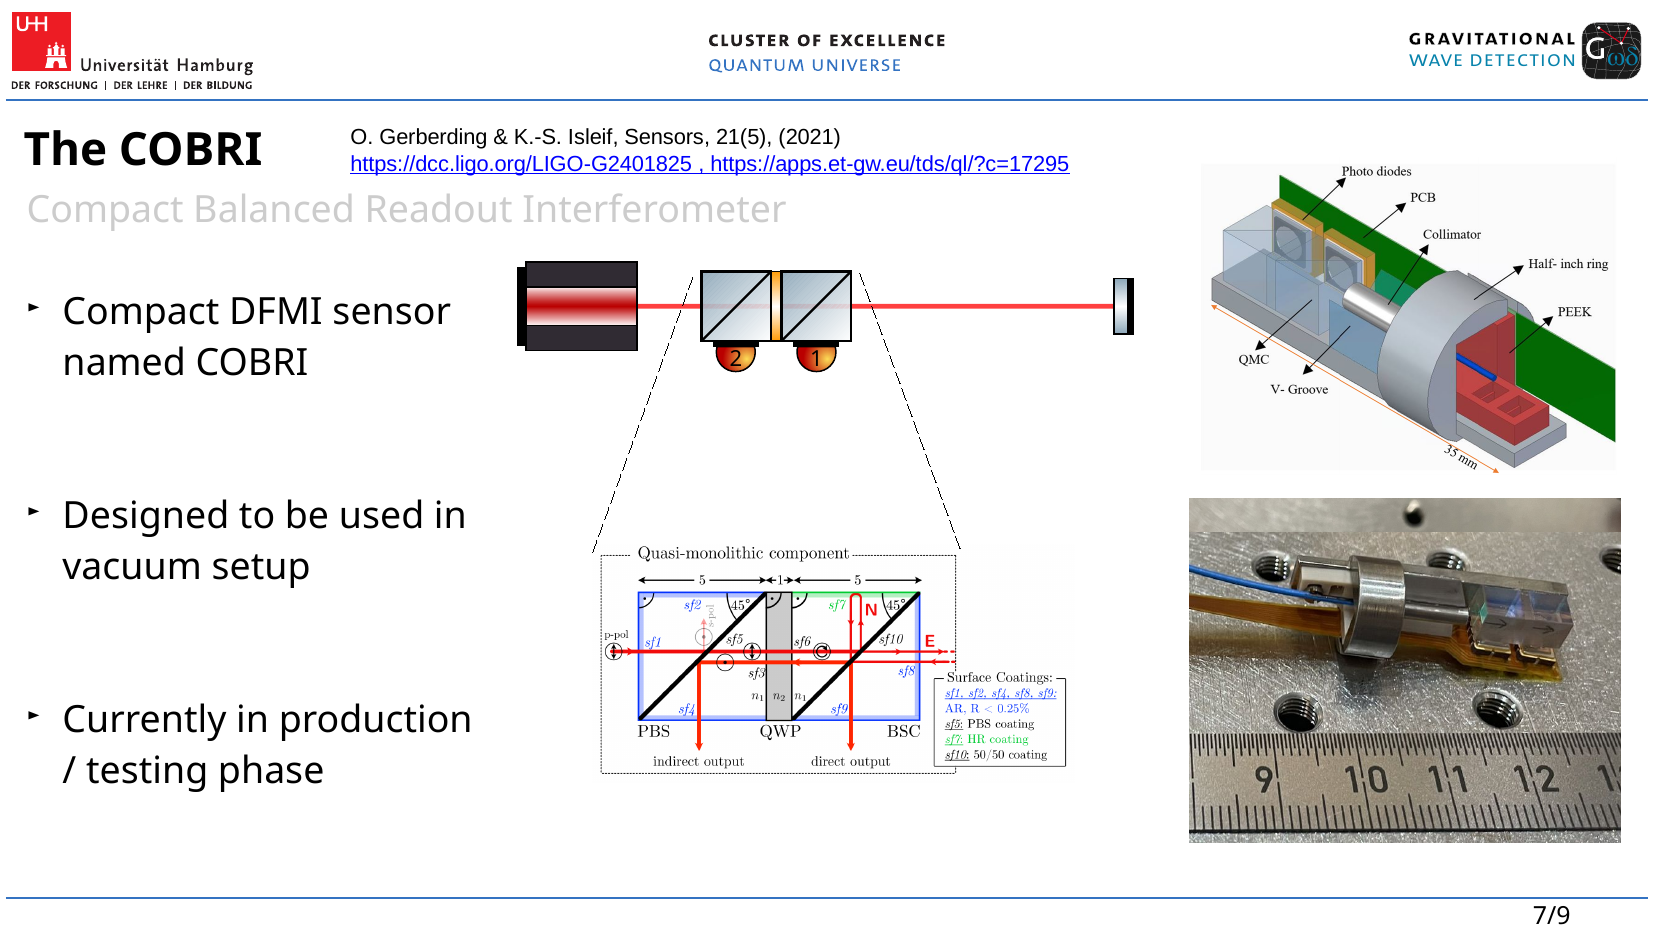

# The COBRI
O. Gerberding & K.-S. Isleif, Sensors, 21(5), (2021)
https://dcc.ligo.org/LIGO-G2401825 , https://apps.et-gw.eu/tds/ql/?c=17295
Compact Balanced Readout Interferometer
Compact DFMI sensor named COBRI
Designed to be used in vacuum setup
Currently in production / testing phase
7